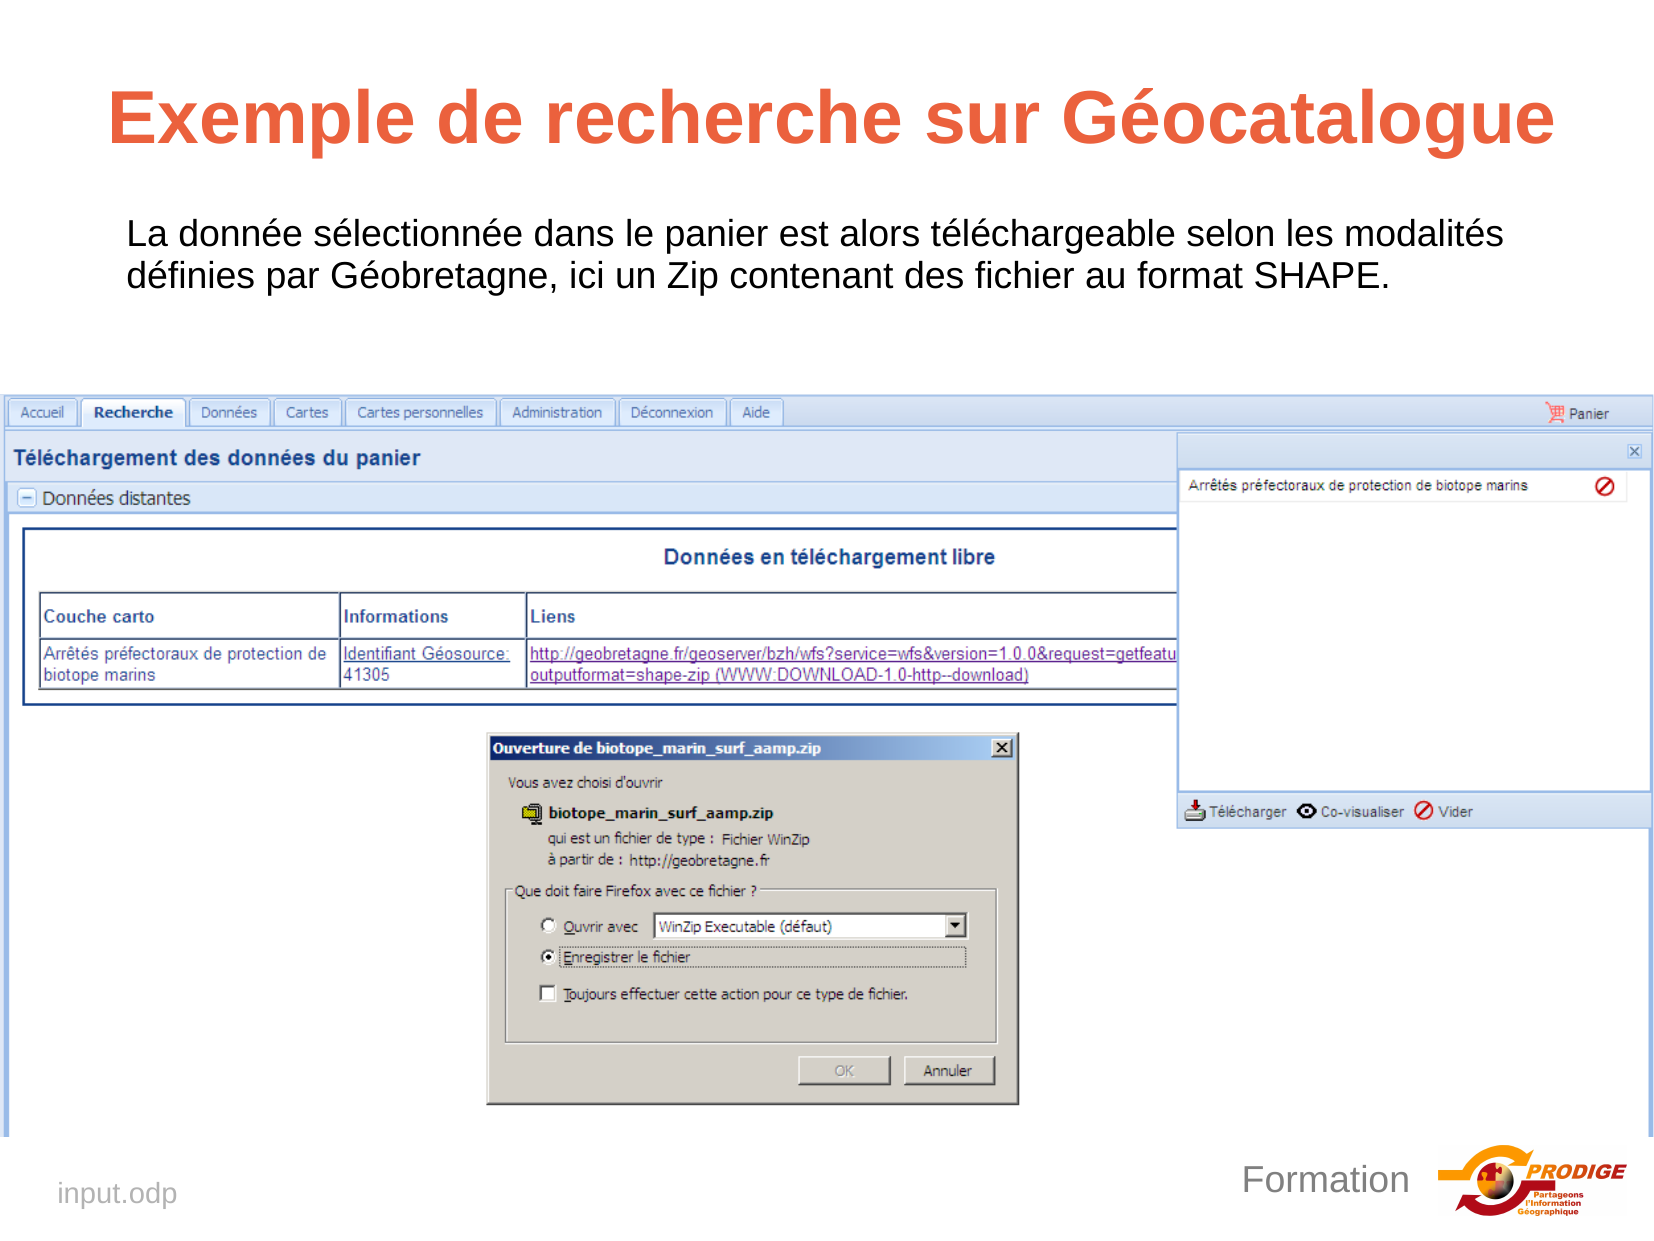

# Exemple de recherche sur Géocatalogue
La donnée sélectionnée dans le panier est alors téléchargeable selon les modalités
définies par Géobretagne, ici un Zip contenant des fichier au format SHAPE.